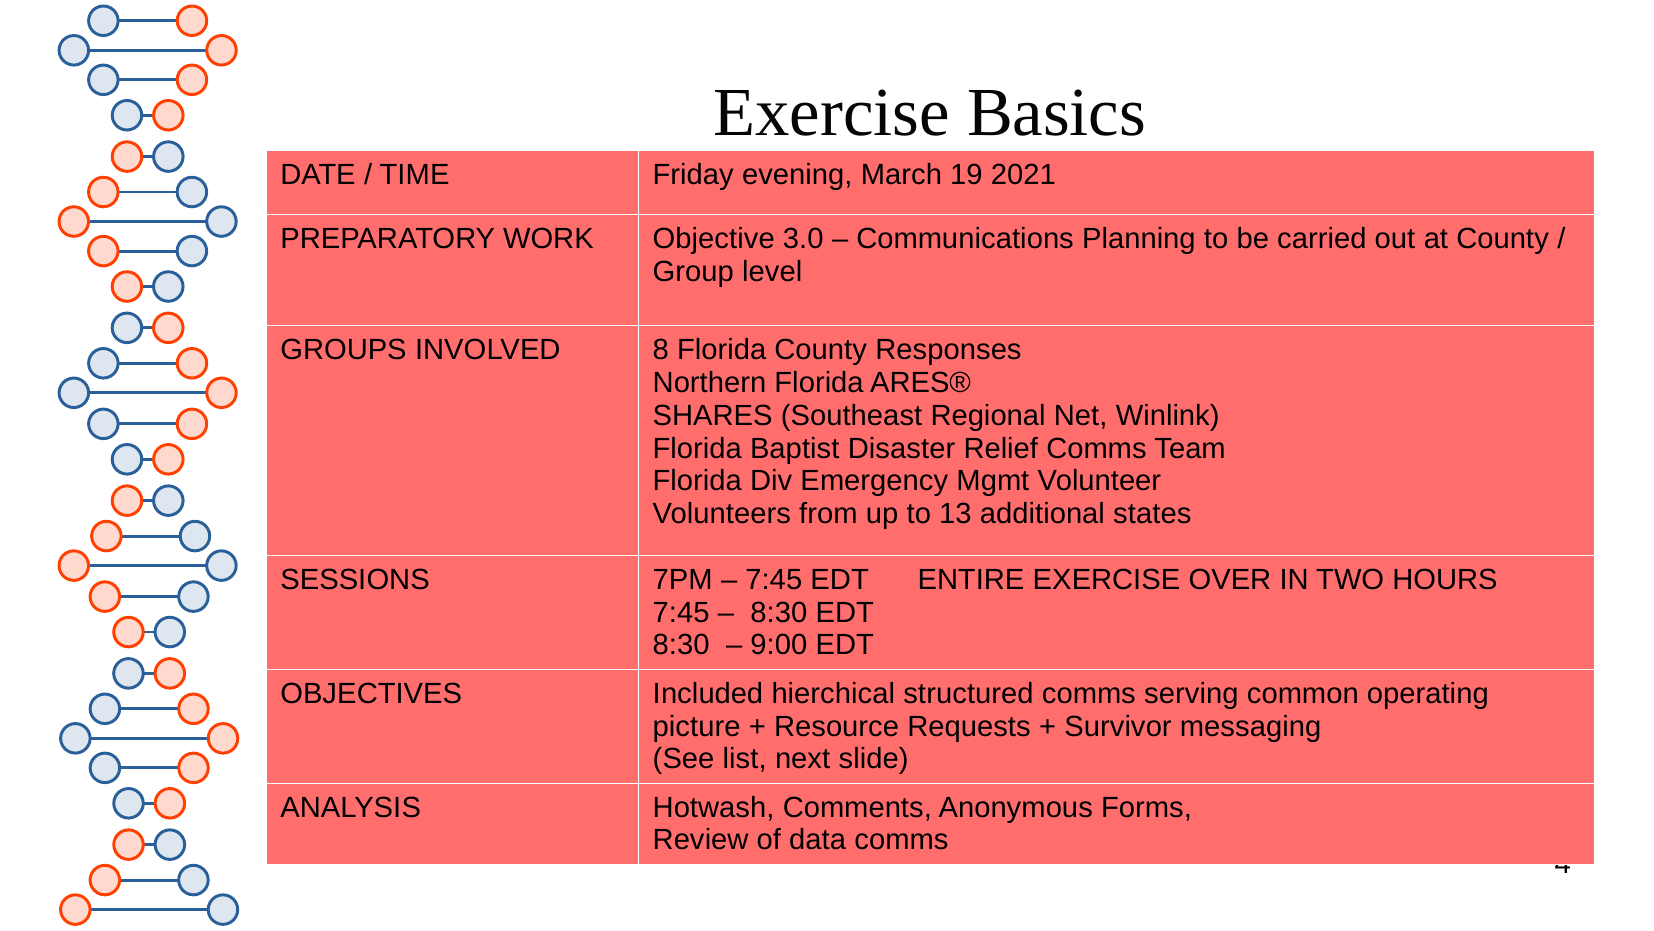

# Exercise Basics
| DATE / TIME | Friday evening, March 19 2021 |
| --- | --- |
| PREPARATORY WORK | Objective 3.0 – Communications Planning to be carried out at County / Group level |
| GROUPS INVOLVED | 8 Florida County Responses Northern Florida ARES® SHARES (Southeast Regional Net, Winlink) Florida Baptist Disaster Relief Comms Team Florida Div Emergency Mgmt Volunteer Volunteers from up to 13 additional states |
| SESSIONS | 7PM – 7:45 EDT ENTIRE EXERCISE OVER IN TWO HOURS 7:45 – 8:30 EDT 8:30 – 9:00 EDT |
| OBJECTIVES | Included hierchical structured comms serving common operating picture + Resource Requests + Survivor messaging (See list, next slide) |
| ANALYSIS | Hotwash, Comments, Anonymous Forms, Review of data comms |
4